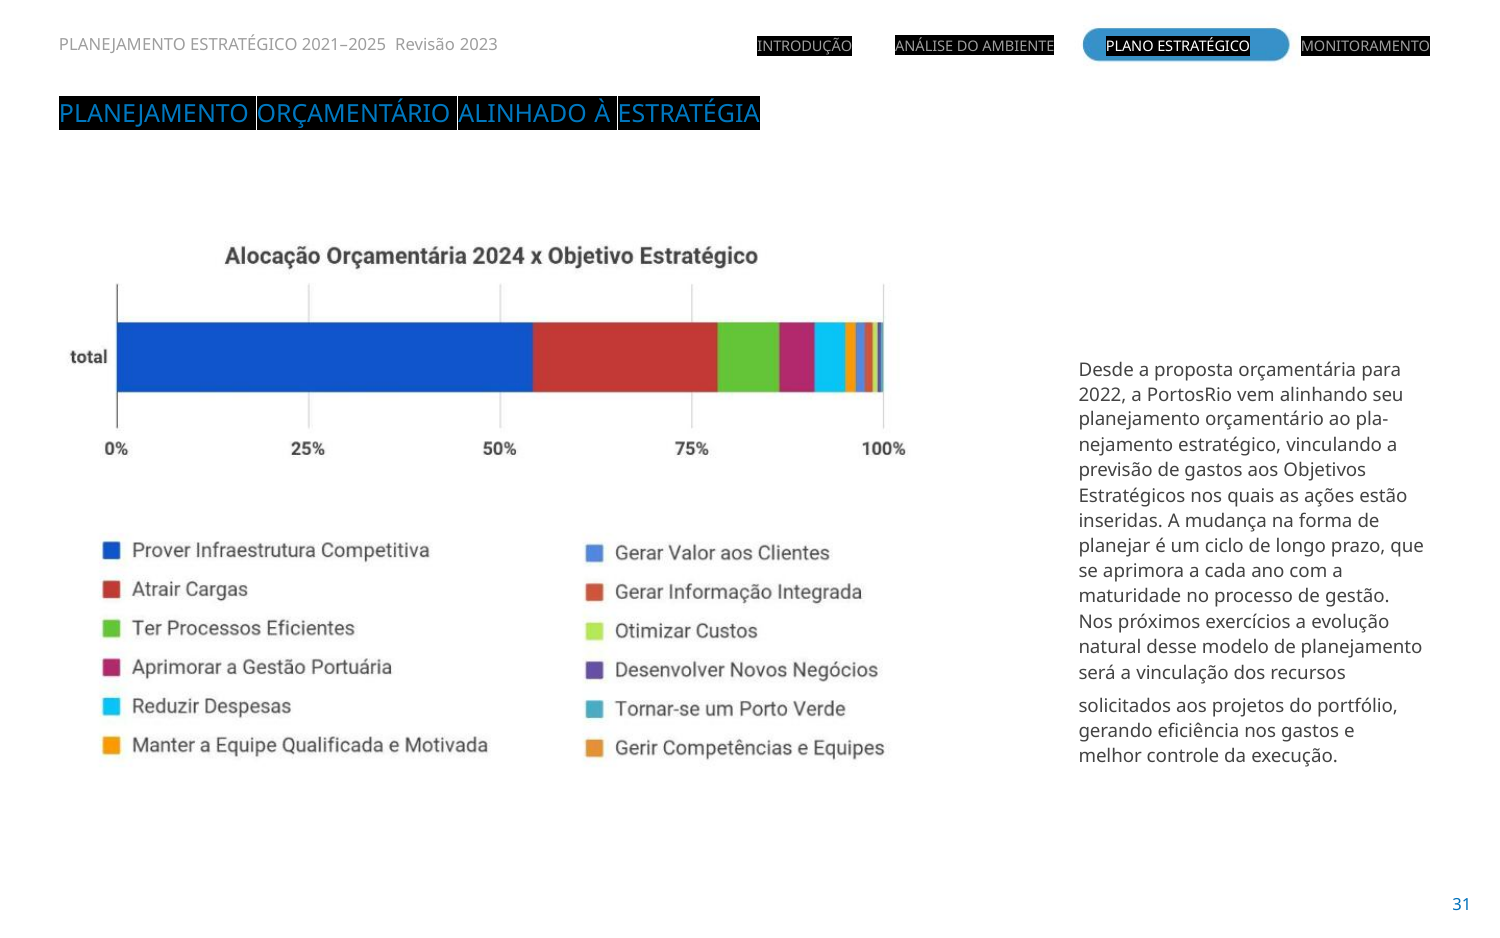

PLANEJAMENTO ESTRATÉGICO 2021–2025 Revisão 2023
ANÁLISE DO AMBIENTE
INTRODUÇÃO
PLANO ESTRATÉGICO
MONITORAMENTO
PLANEJAMENTO ORÇAMENTÁRIO ALINHADO À ESTRATÉGIA
Desde a proposta orçamentária para
2022, a PortosRio vem alinhando seu
planejamento orçamentário ao pla-
nejamento estratégico, vinculando a
previsão de gastos aos Objetivos
Estratégicos nos quais as ações estão
inseridas. A mudança na forma de
planejar é um ciclo de longo prazo, que
se aprimora a cada ano com a
maturidade no processo de gestão.
Nos próximos exercícios a evolução
natural desse modelo de planejamento
será a vinculação dos recursos
solicitados aos projetos do portfólio,
gerando eﬁciência nos gastos e
melhor controle da execução.
31